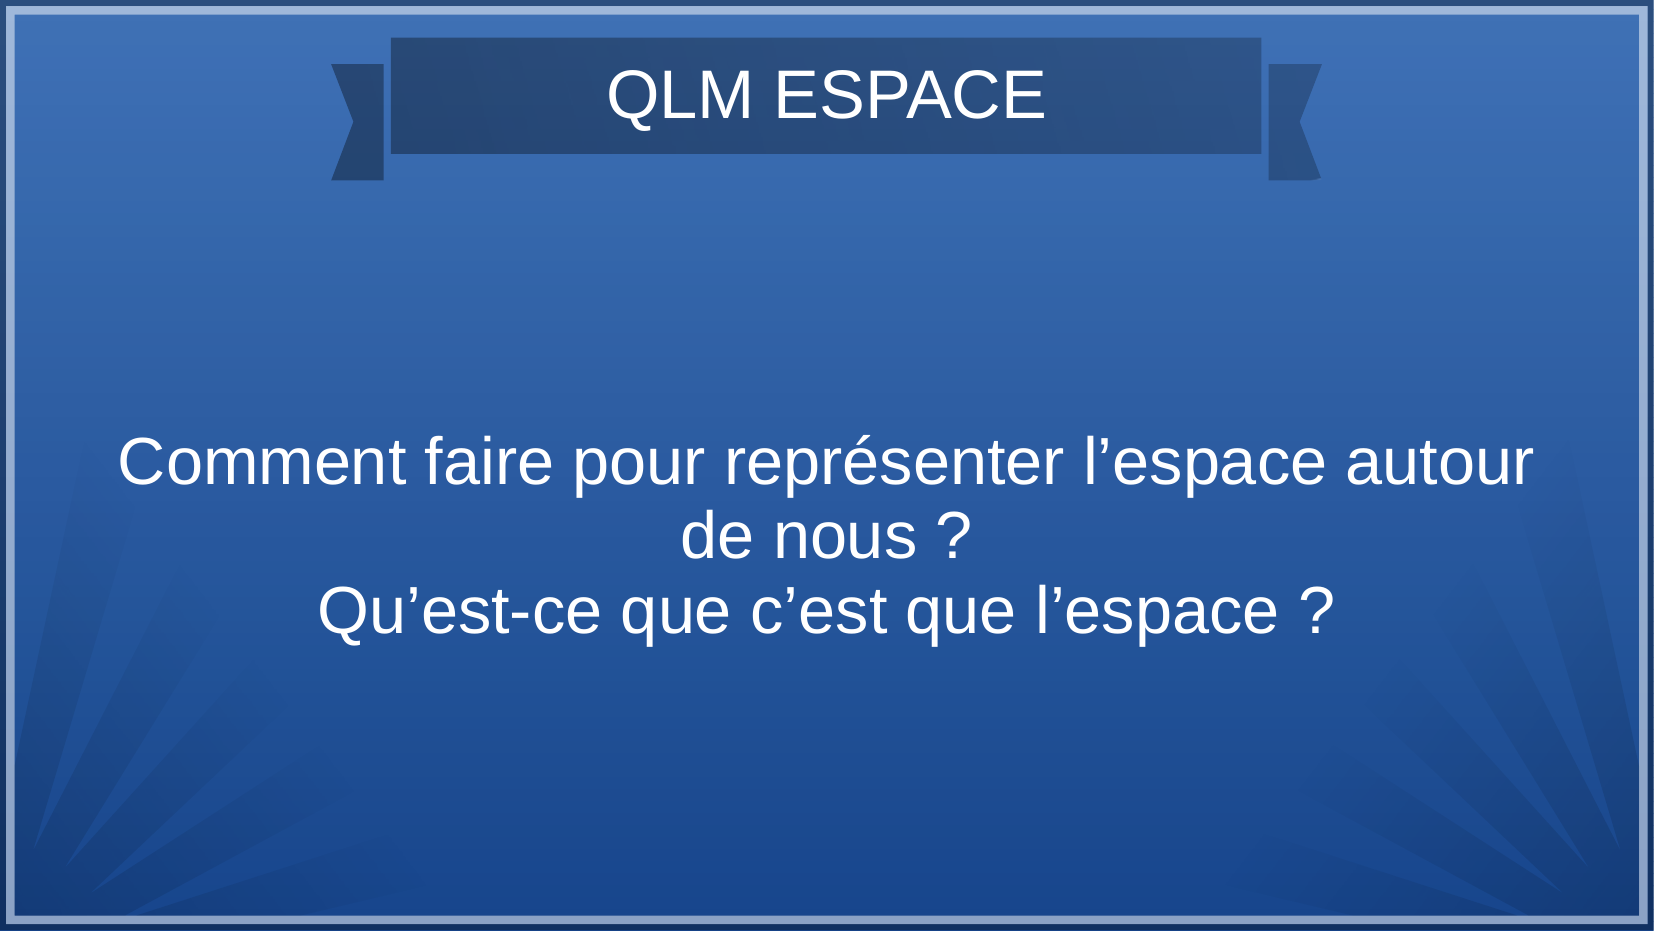

# QLM ESPACE
Comment faire pour représenter l’espace autour de nous ?
Qu’est-ce que c’est que l’espace ?